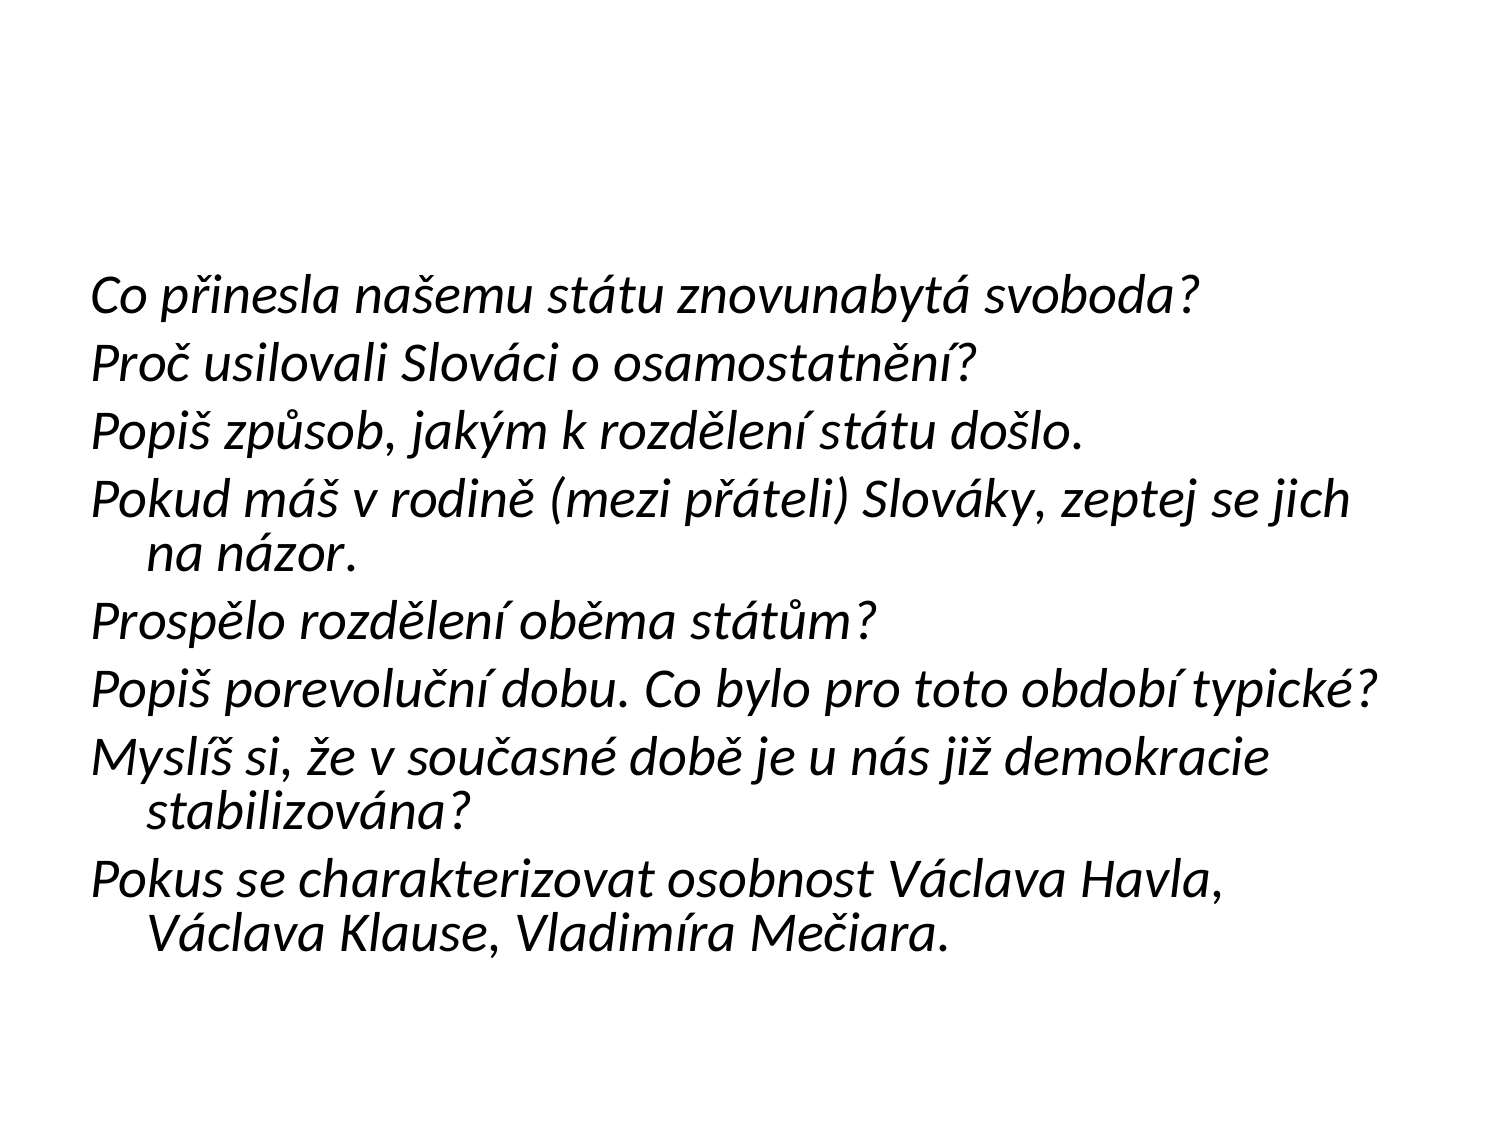

# Co přinesla našemu státu znovunabytá svoboda?
Proč usilovali Slováci o osamostatnění?
Popiš způsob, jakým k rozdělení státu došlo.
Pokud máš v rodině (mezi přáteli) Slováky, zeptej se jich na názor.
Prospělo rozdělení oběma státům?
Popiš porevoluční dobu. Co bylo pro toto období typické?
Myslíš si, že v současné době je u nás již demokracie stabilizována?
Pokus se charakterizovat osobnost Václava Havla, Václava Klause, Vladimíra Mečiara.